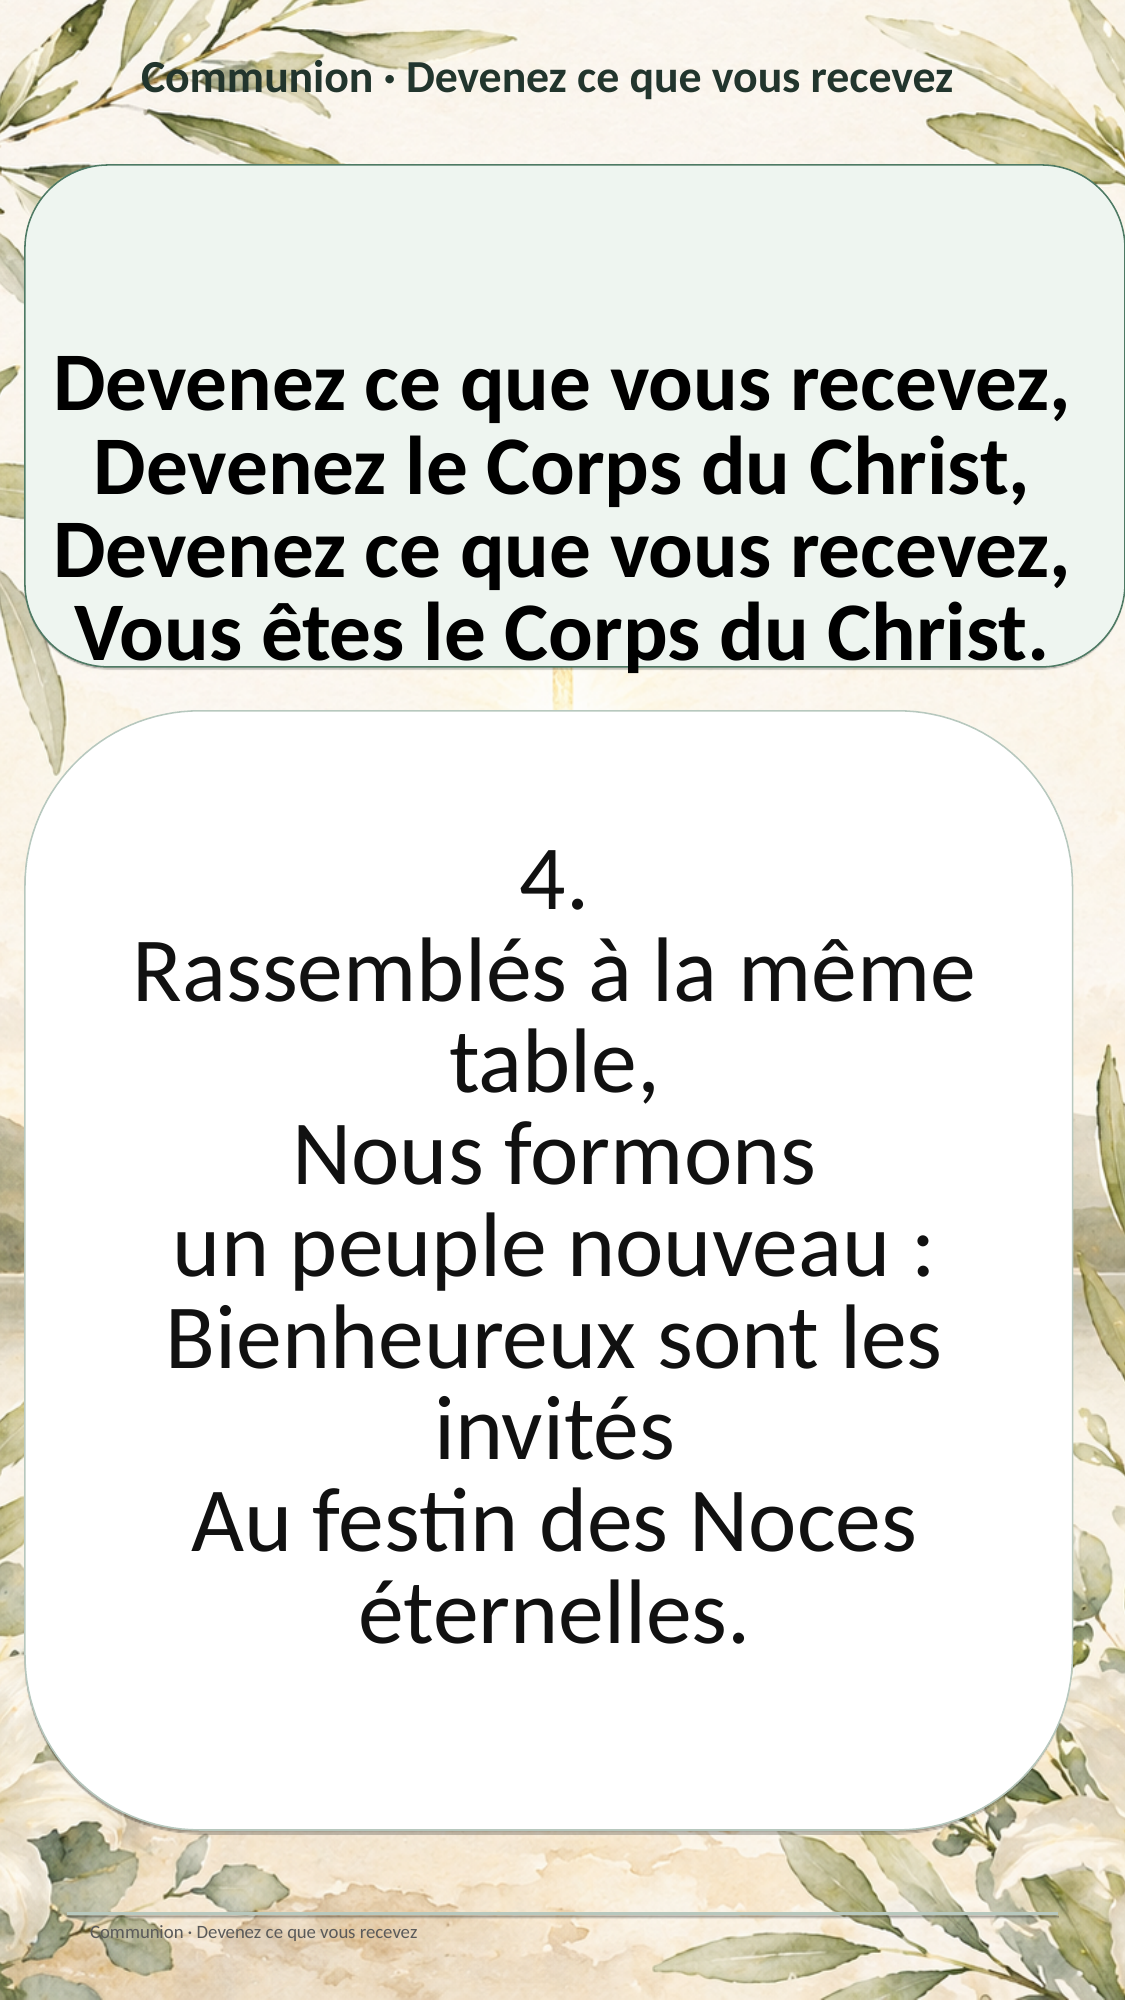

Communion · Devenez ce que vous recevez
Devenez ce que vous recevez, Devenez le Corps du Christ, Devenez ce que vous recevez, Vous êtes le Corps du Christ.
4.
Rassemblés à la même table,
Nous formons
un peuple nouveau :
Bienheureux sont les invités
Au festin des Noces éternelles.
Communion · Devenez ce que vous recevez